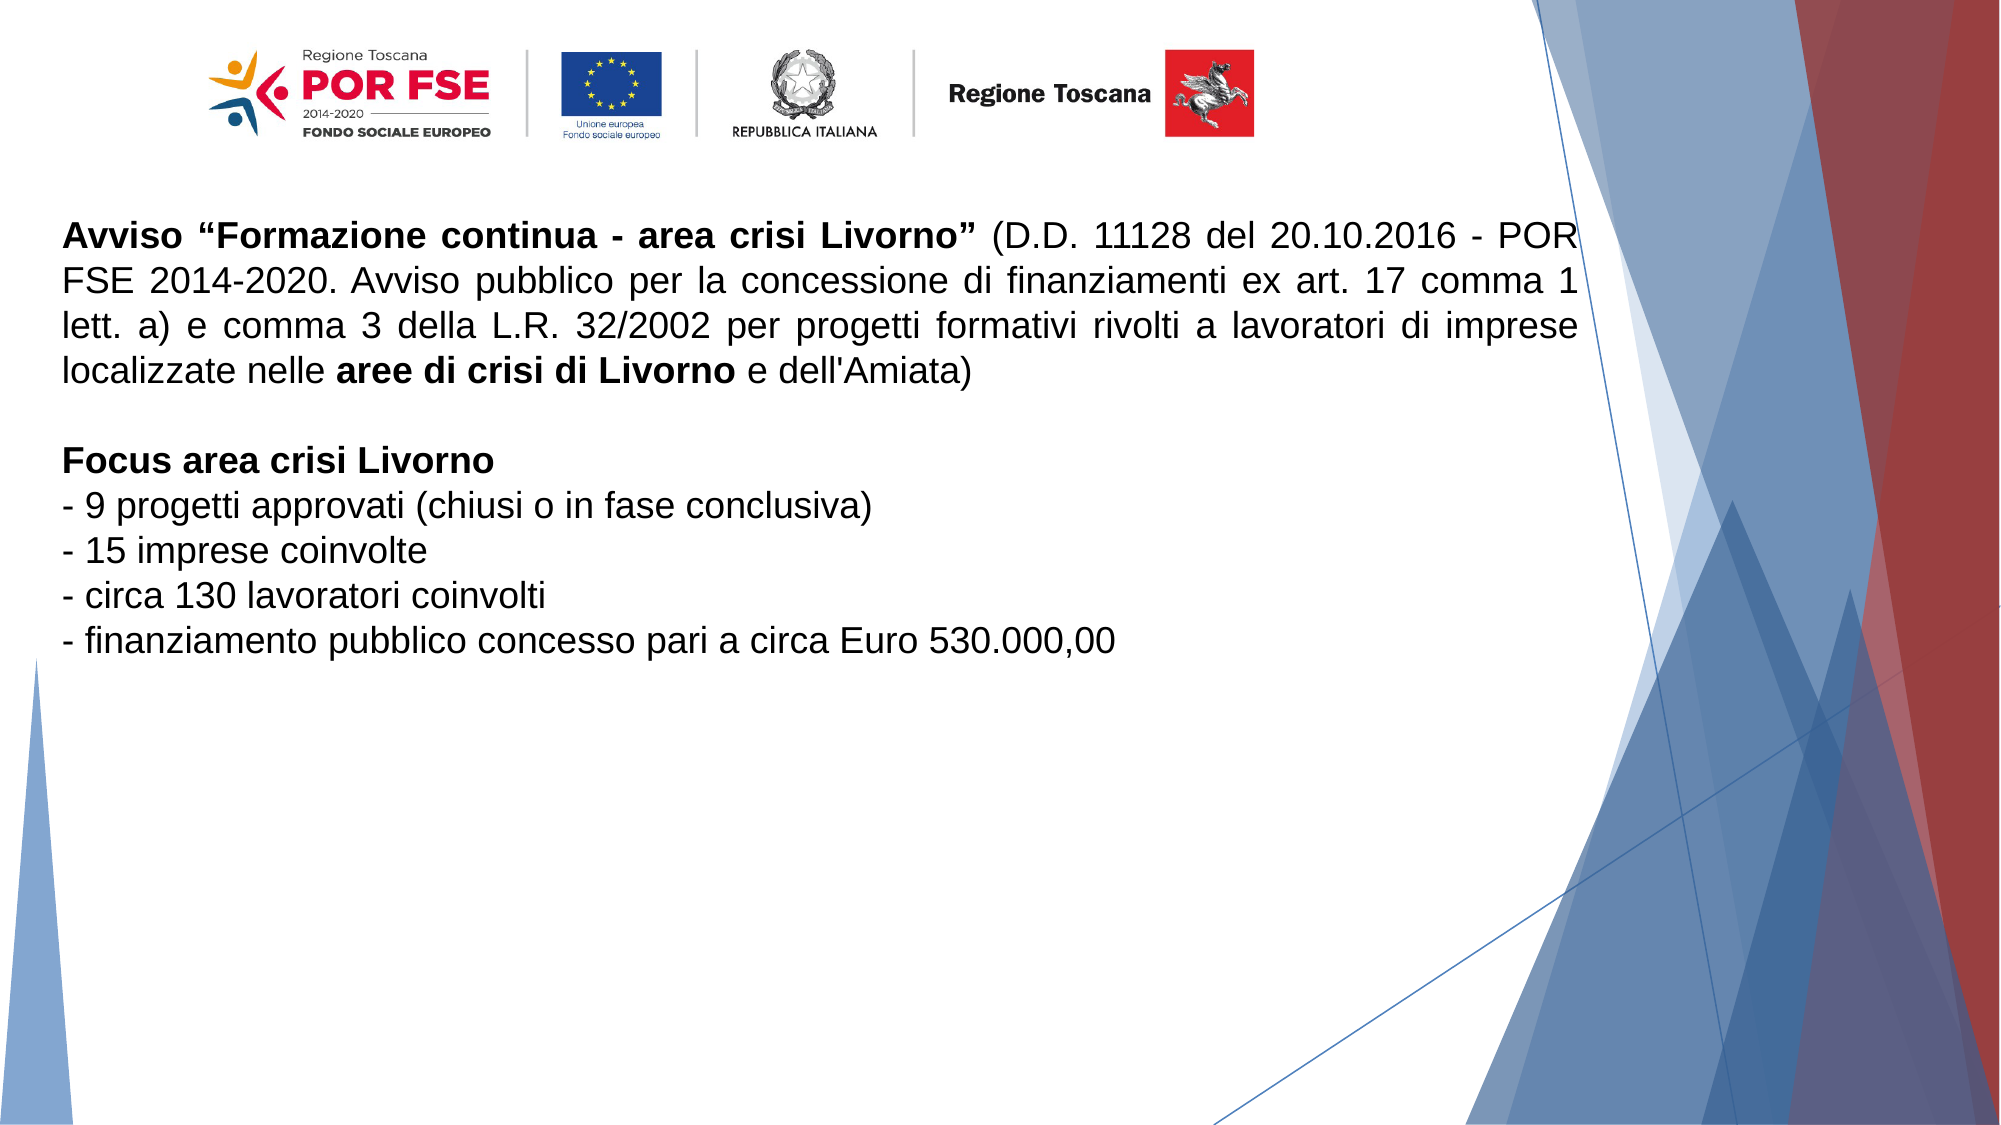

Avviso “Formazione continua - area crisi Livorno” (D.D. 11128 del 20.10.2016 - POR FSE 2014-2020. Avviso pubblico per la concessione di finanziamenti ex art. 17 comma 1 lett. a) e comma 3 della L.R. 32/2002 per progetti formativi rivolti a lavoratori di imprese localizzate nelle aree di crisi di Livorno e dell'Amiata)
Focus area crisi Livorno
- 9 progetti approvati (chiusi o in fase conclusiva)
- 15 imprese coinvolte
- circa 130 lavoratori coinvolti
- finanziamento pubblico concesso pari a circa Euro 530.000,00